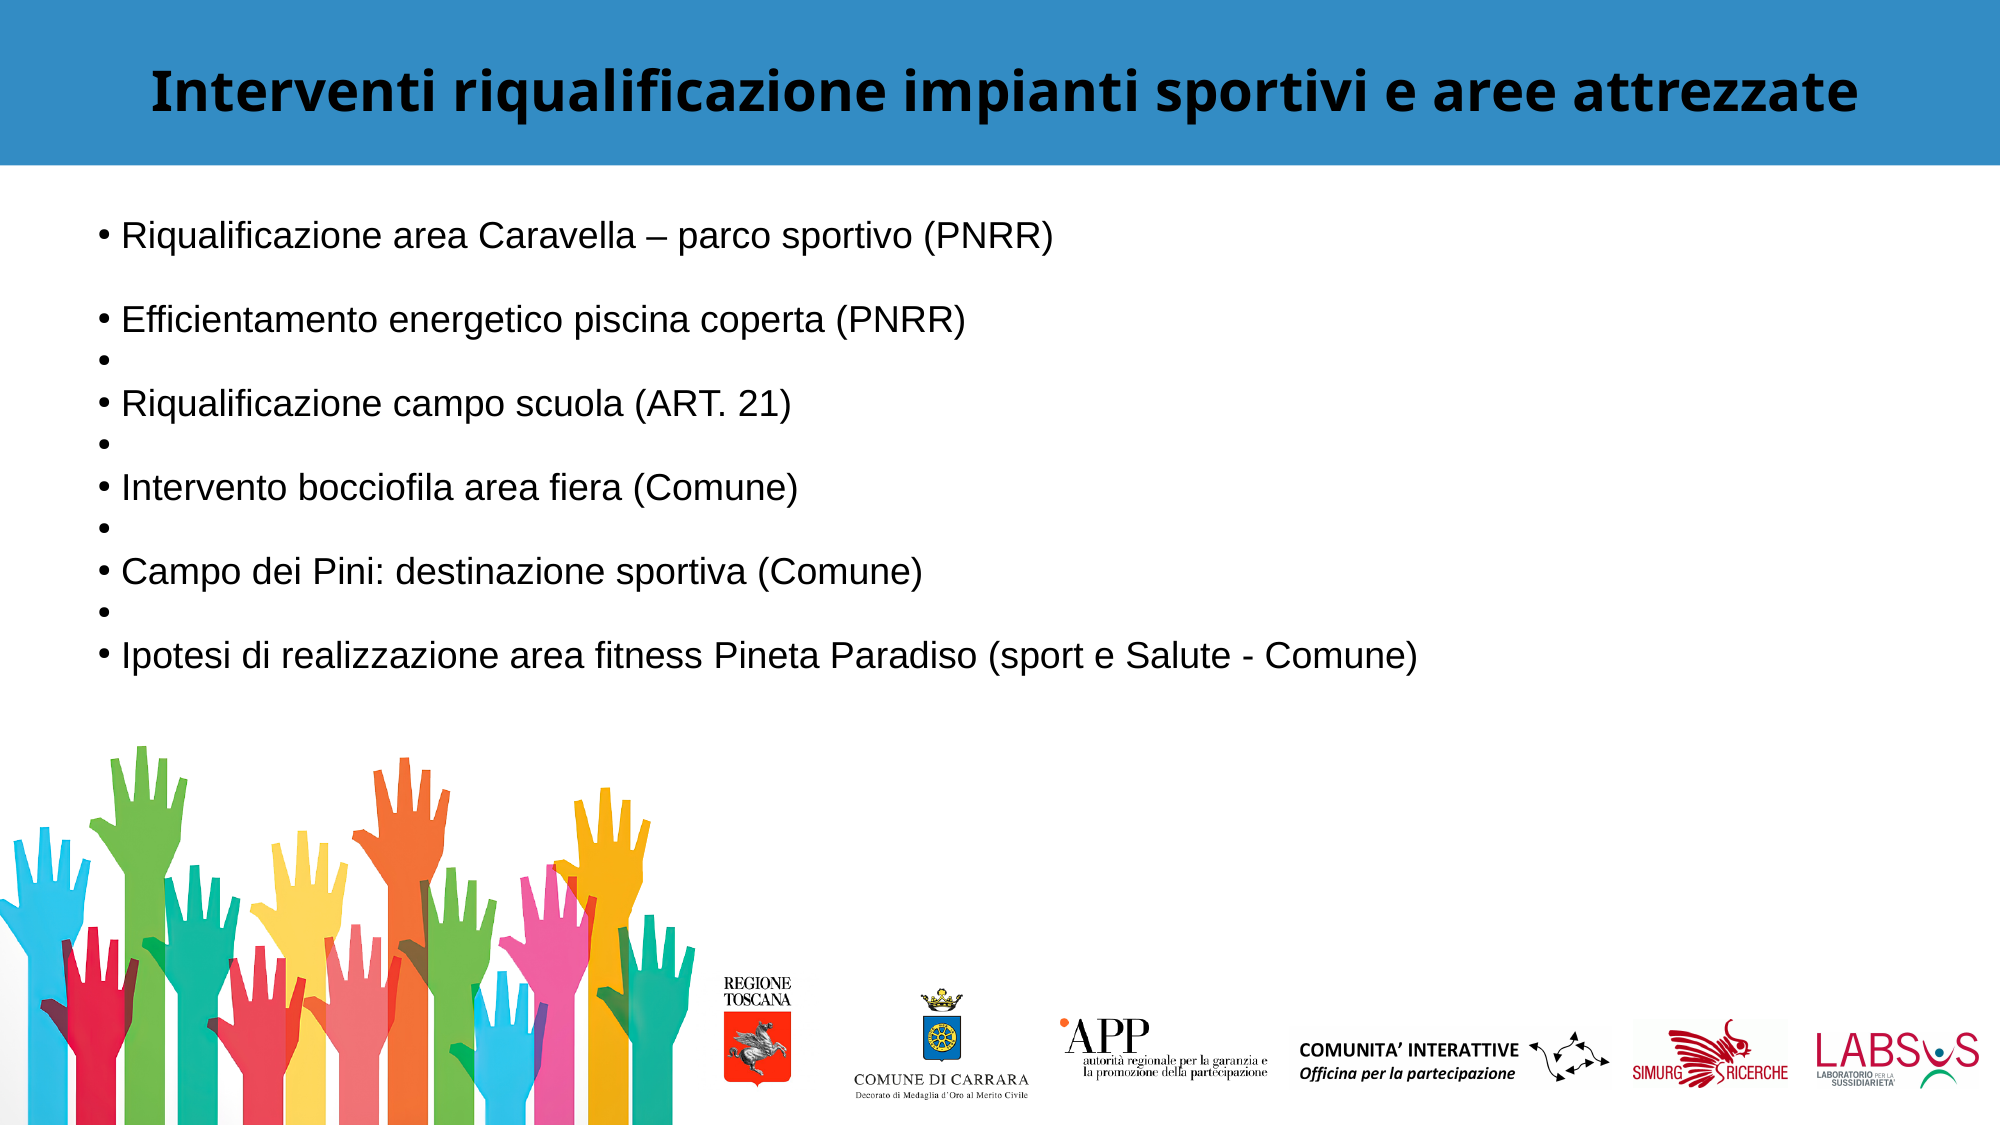

# Interventi riqualificazione impianti sportivi e aree attrezzate
 Riqualificazione area Caravella – parco sportivo (PNRR)
 Efficientamento energetico piscina coperta (PNRR)
 Riqualificazione campo scuola (ART. 21)
 Intervento bocciofila area fiera (Comune)
 Campo dei Pini: destinazione sportiva (Comune)
 Ipotesi di realizzazione area fitness Pineta Paradiso (sport e Salute - Comune)